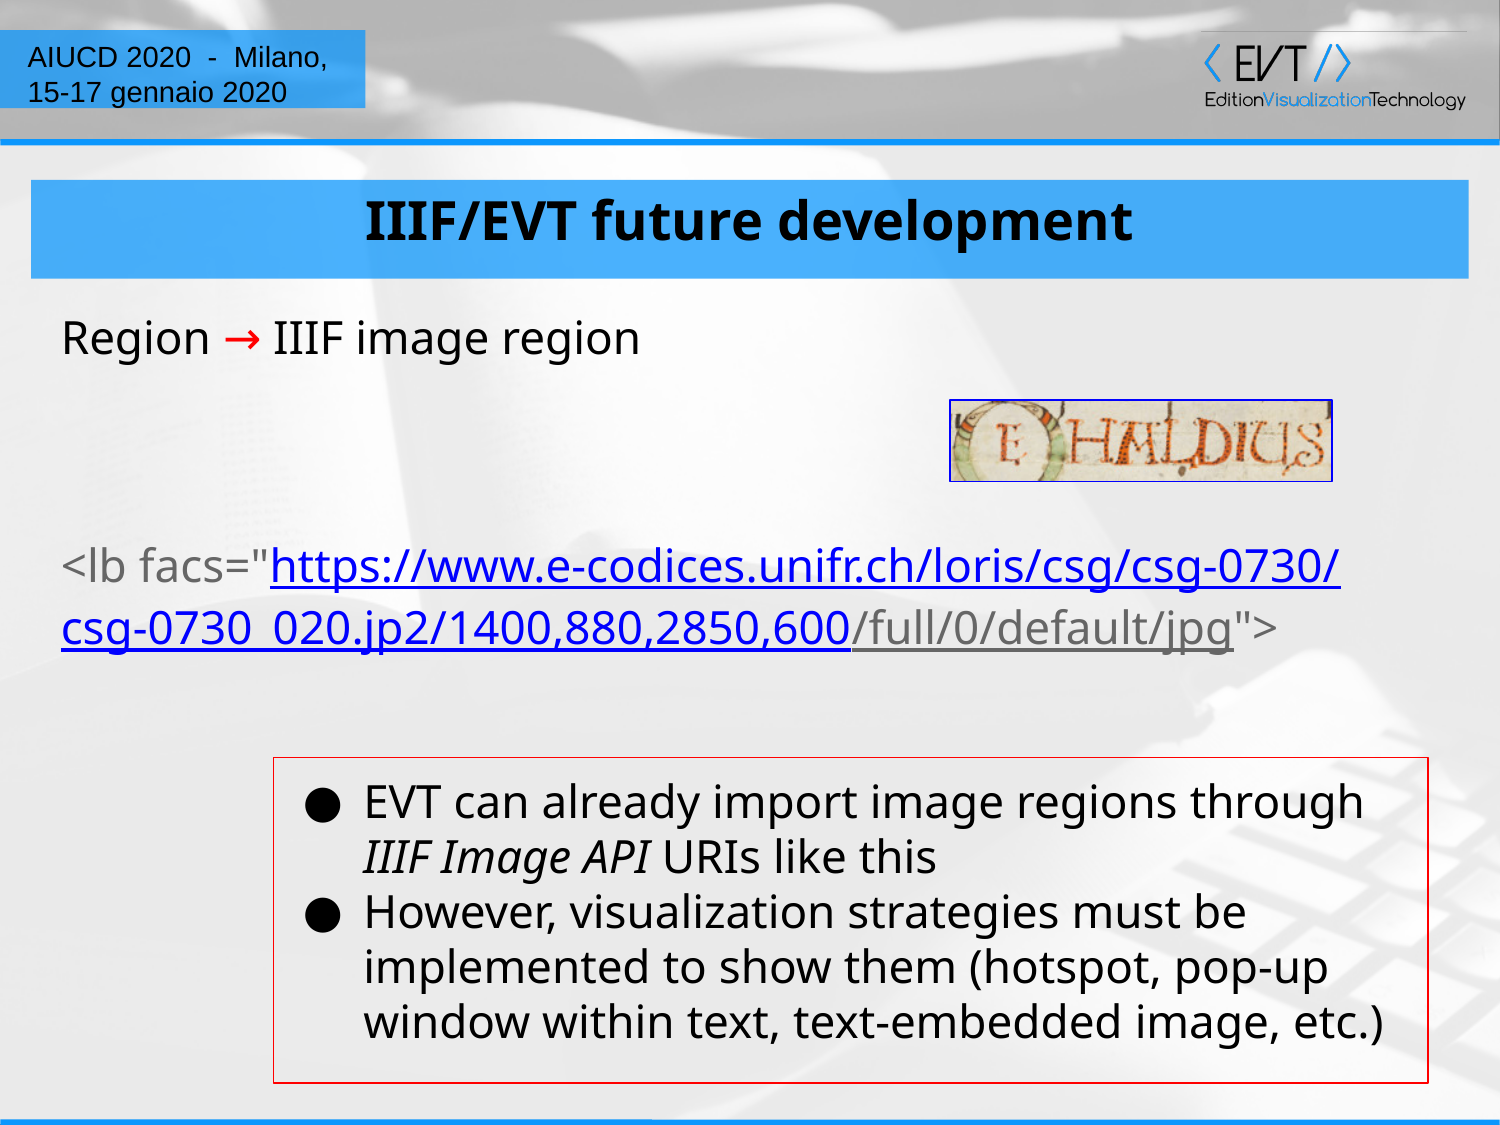

# IIIF/EVT future development
Region → IIIF image region
<lb facs="https://www.e-codices.unifr.ch/loris/csg/csg-0730/	csg-0730_020.jp2/1400,880,2850,600/full/0/default/jpg">
EVT can already import image regions through IIIF Image API URIs like this
However, visualization strategies must be implemented to show them (hotspot, pop-up window within text, text-embedded image, etc.)